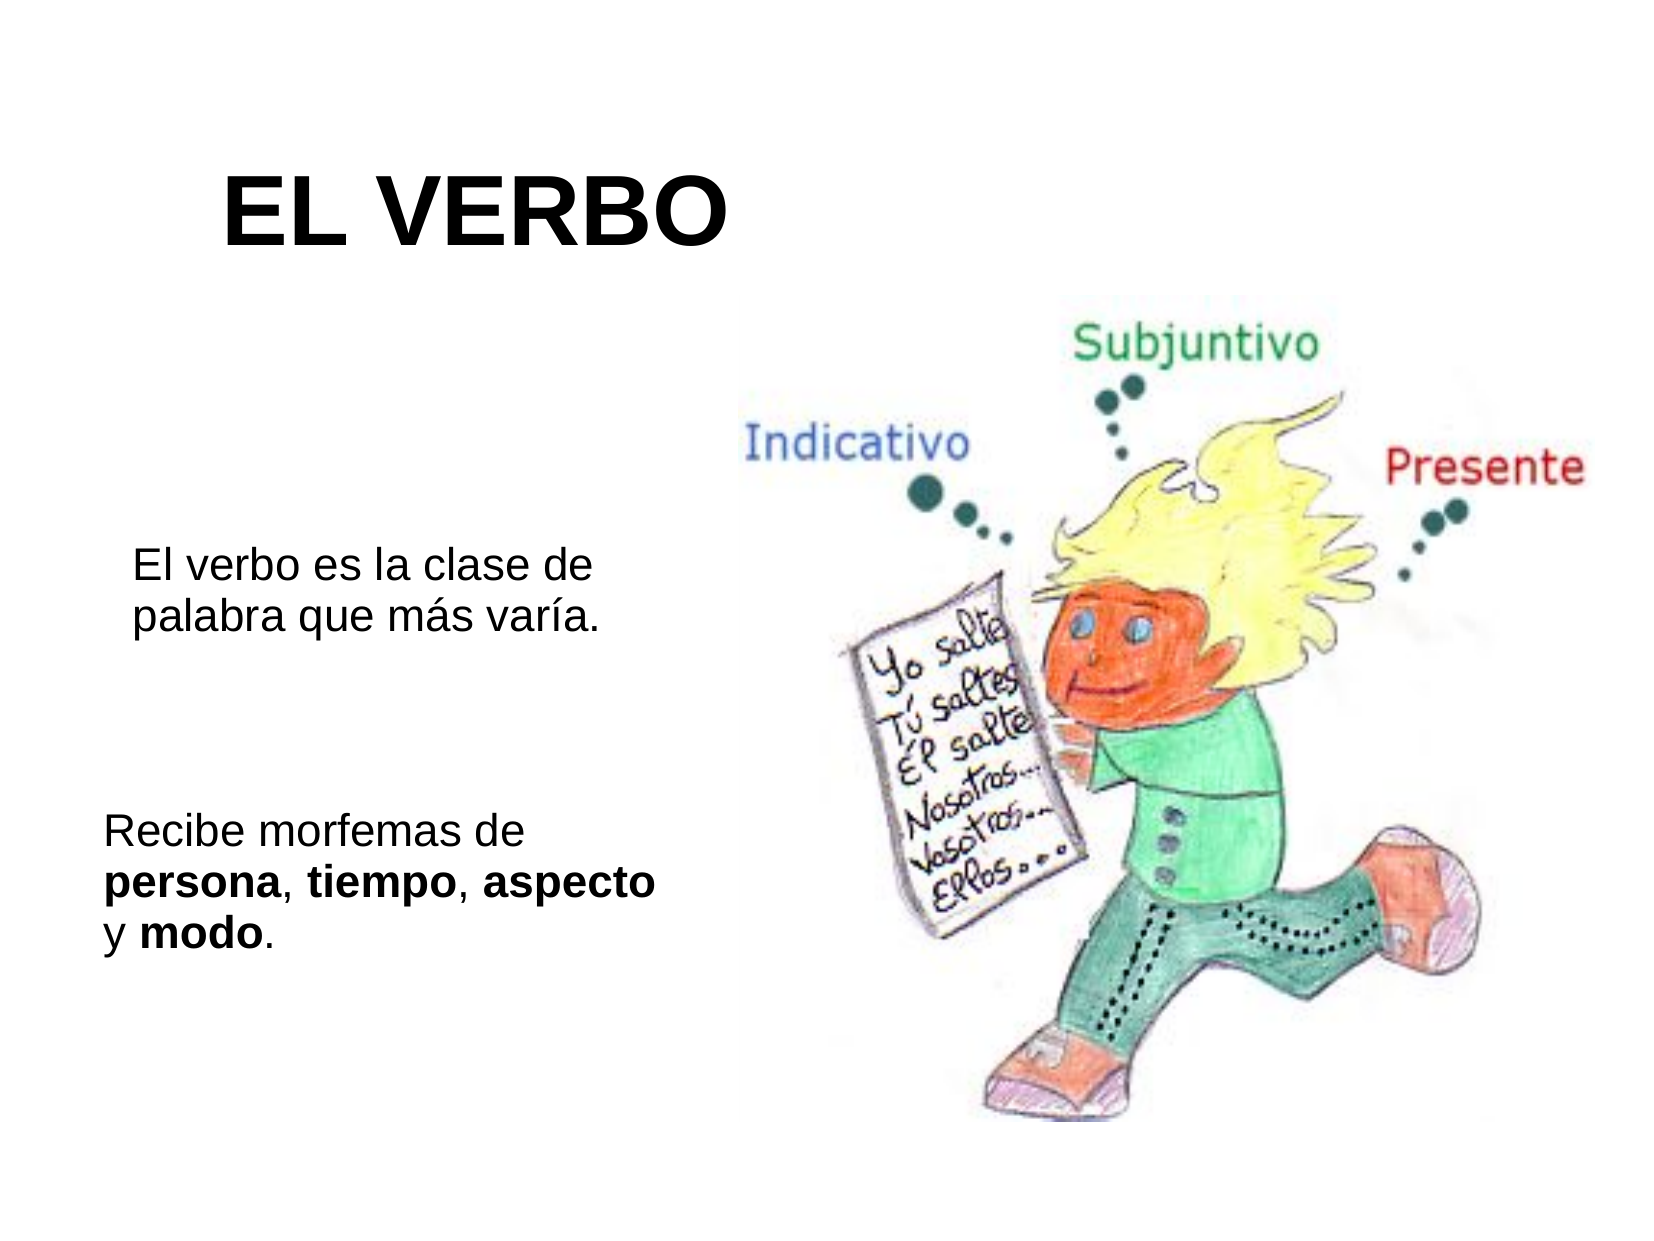

EL VERBO
El verbo es la clase de palabra que más varía.
Recibe morfemas de persona, tiempo, aspecto y modo.